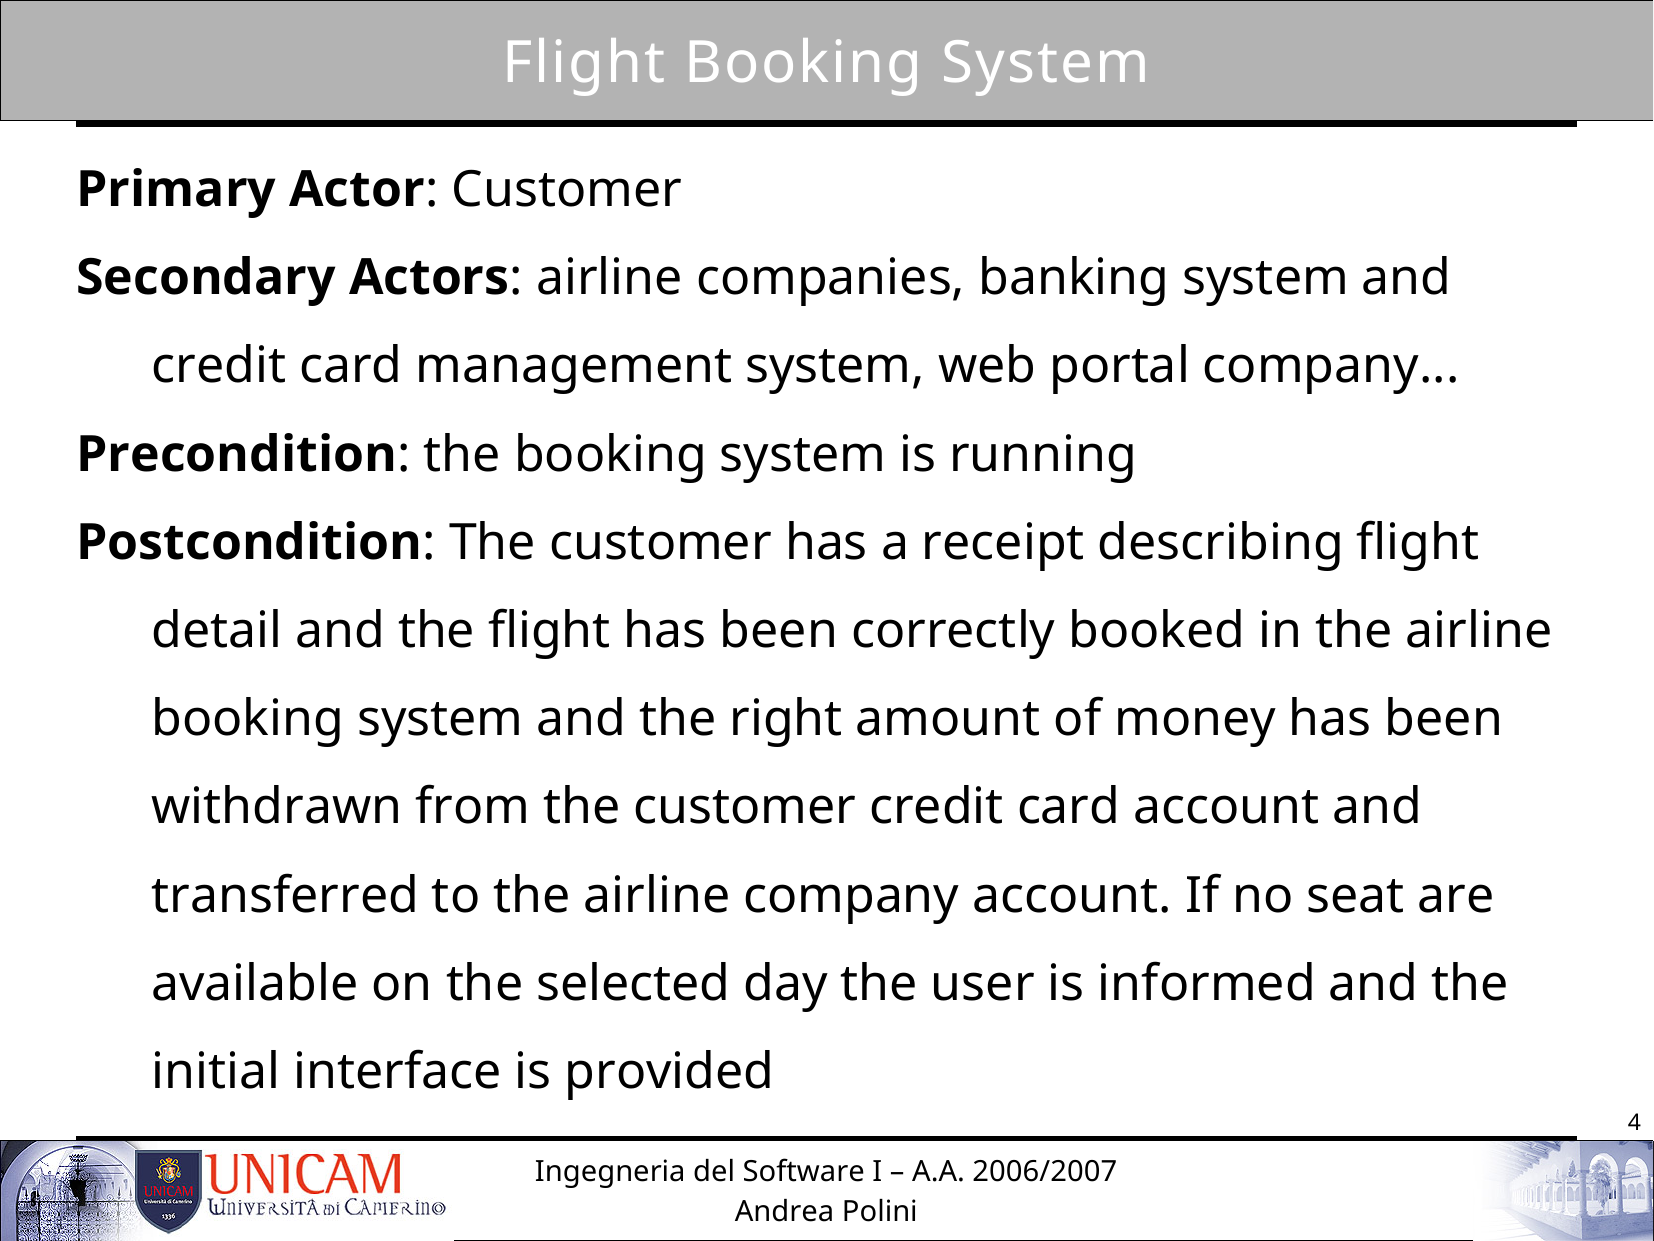

# Flight Booking System
Primary Actor: Customer
Secondary Actors: airline companies, banking system and credit card management system, web portal company...
Precondition: the booking system is running
Postcondition: The customer has a receipt describing flight detail and the flight has been correctly booked in the airline booking system and the right amount of money has been withdrawn from the customer credit card account and transferred to the airline company account. If no seat are available on the selected day the user is informed and the initial interface is provided
4